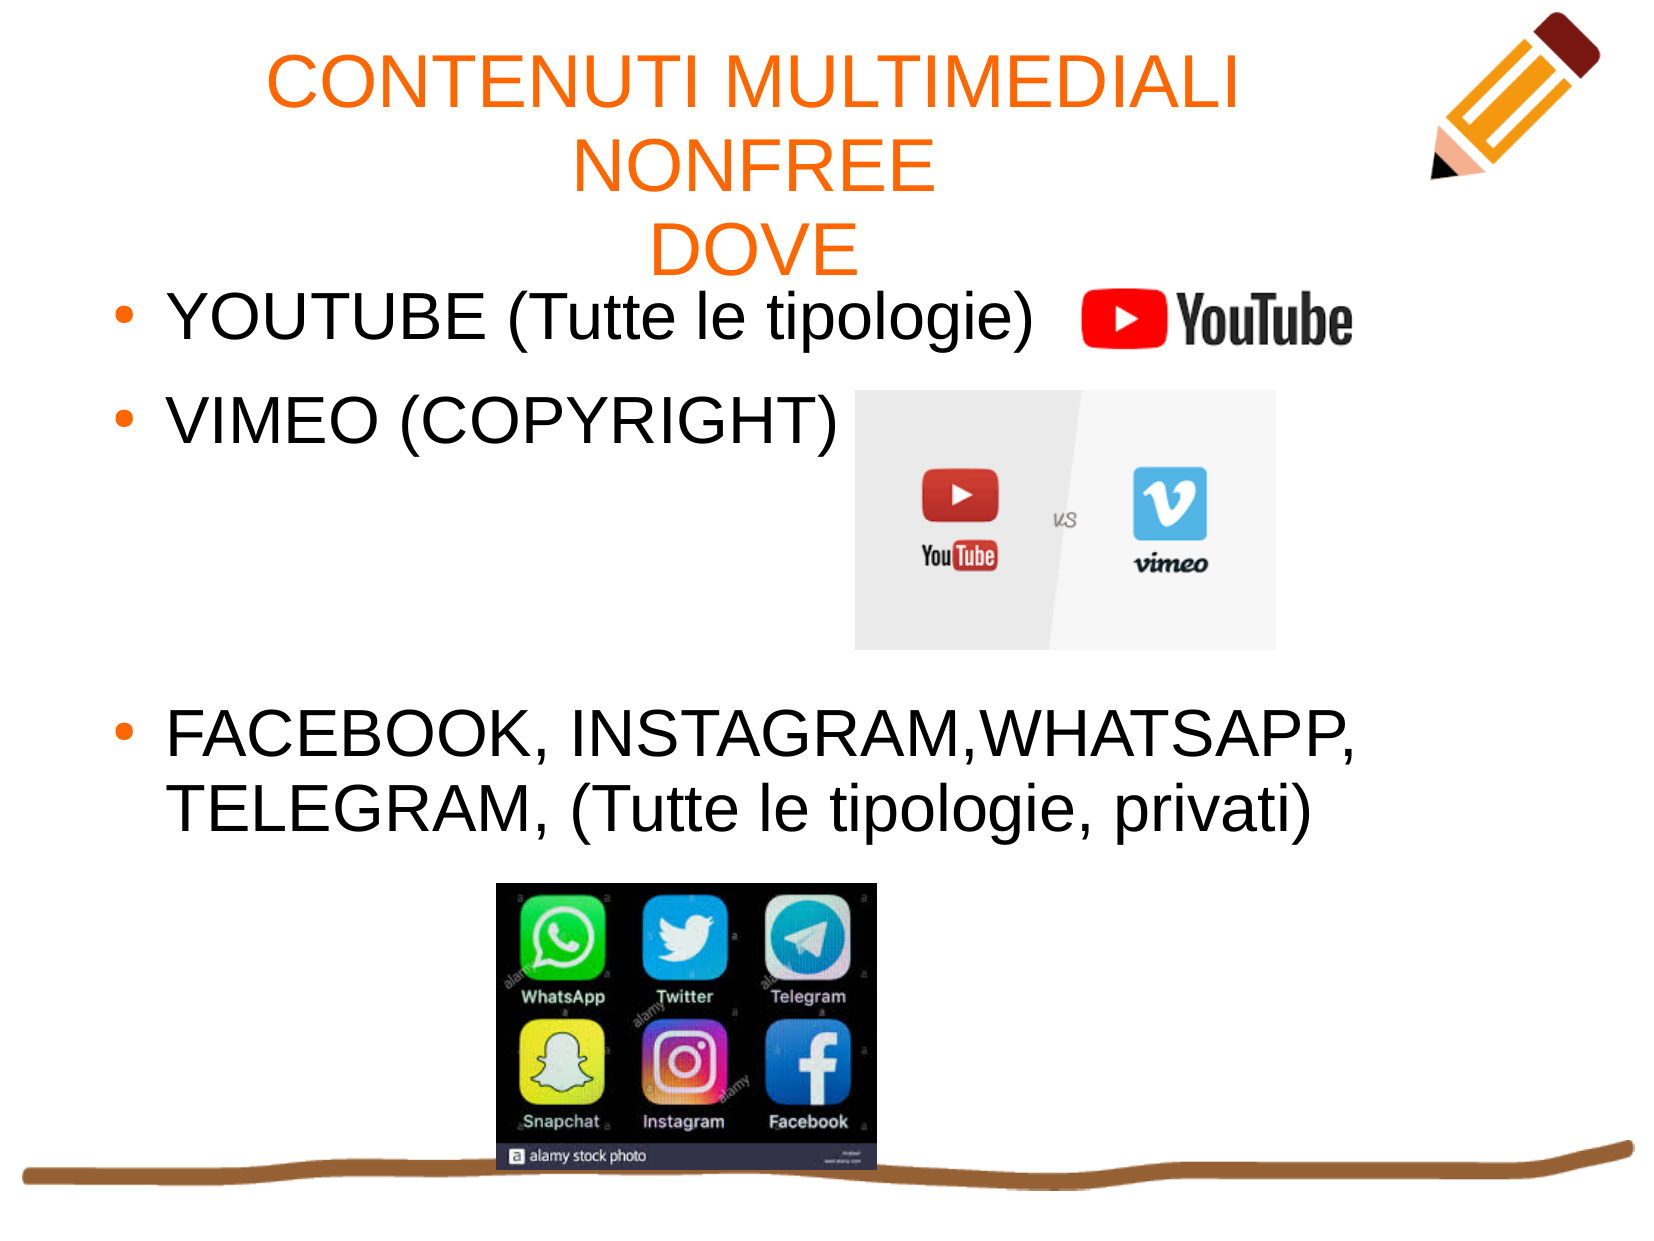

# CONTENUTI MULTIMEDIALI NONFREE DOVE
YOUTUBE (Tutte le tipologie)
VIMEO (COPYRIGHT)
FACEBOOK, INSTAGRAM,WHATSAPP, TELEGRAM, (Tutte le tipologie, privati)